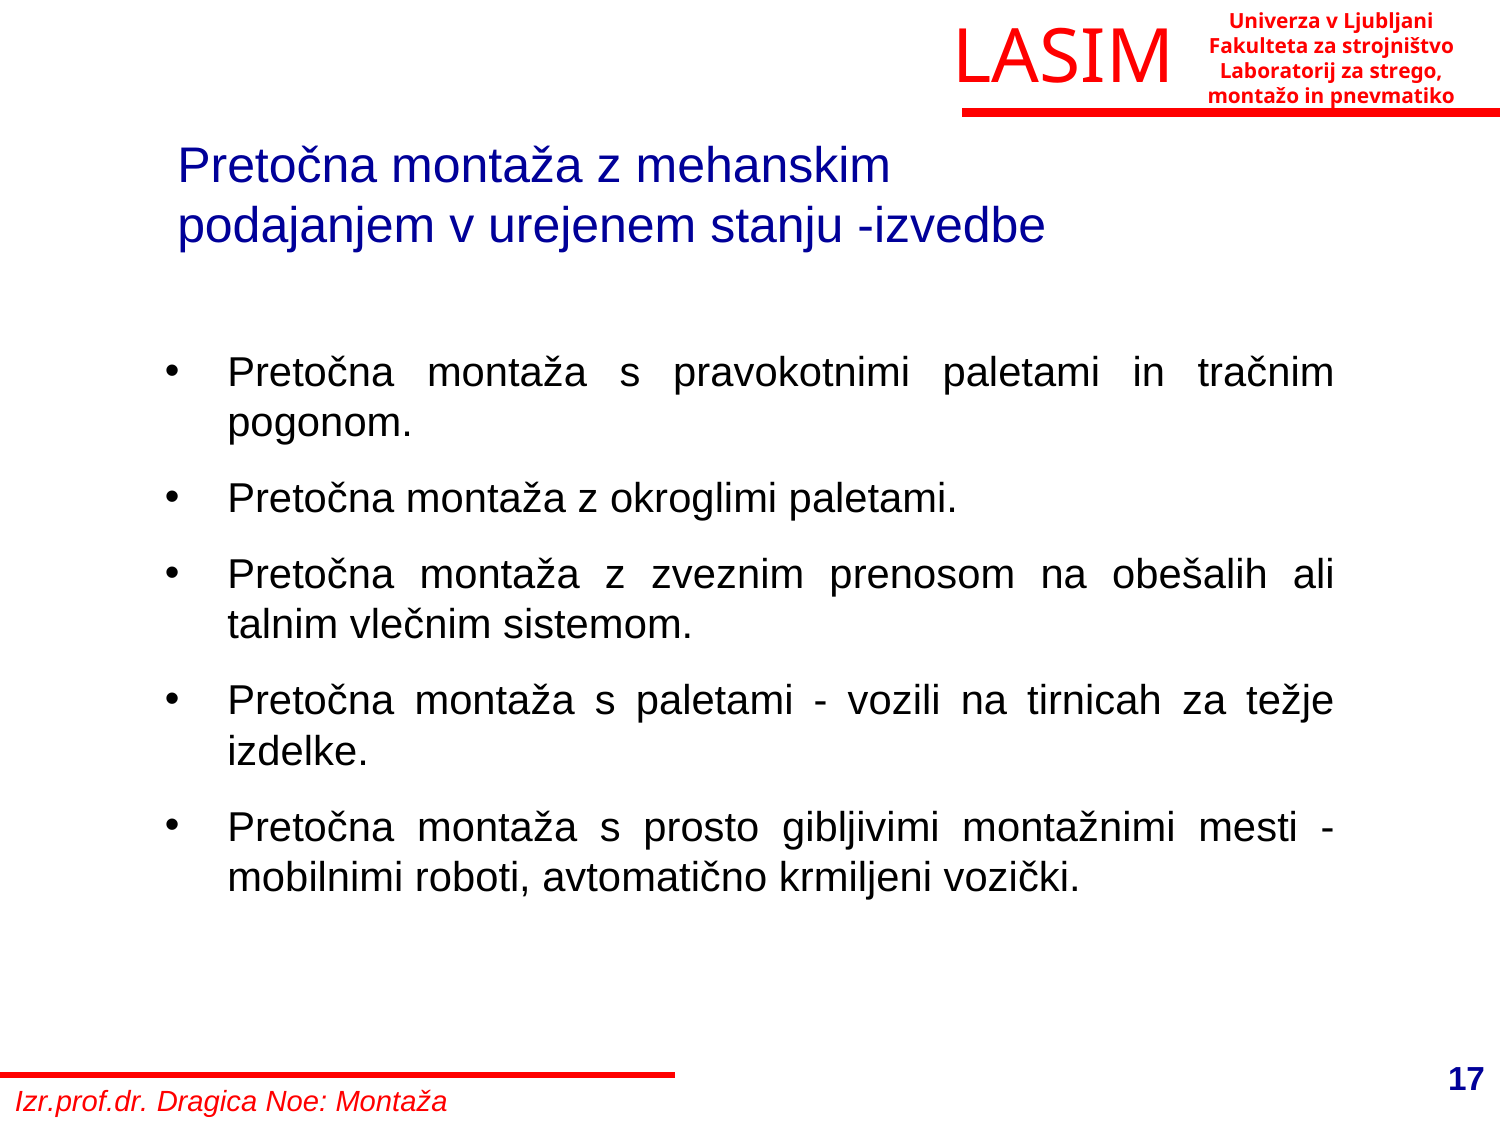

Pretočna montaža z mehanskim podajanjem v urejenem stanju -izvedbe
Pretočna montaža s pravokotnimi paletami in tračnim pogonom.
Pretočna montaža z okroglimi paletami.
Pretočna montaža z zveznim prenosom na obešalih ali talnim vlečnim sistemom.
Pretočna montaža s paletami - vozili na tirnicah za težje izdelke.
Pretočna montaža s prosto gibljivimi montažnimi mesti - mobilnimi roboti, avtomatično krmiljeni vozički.